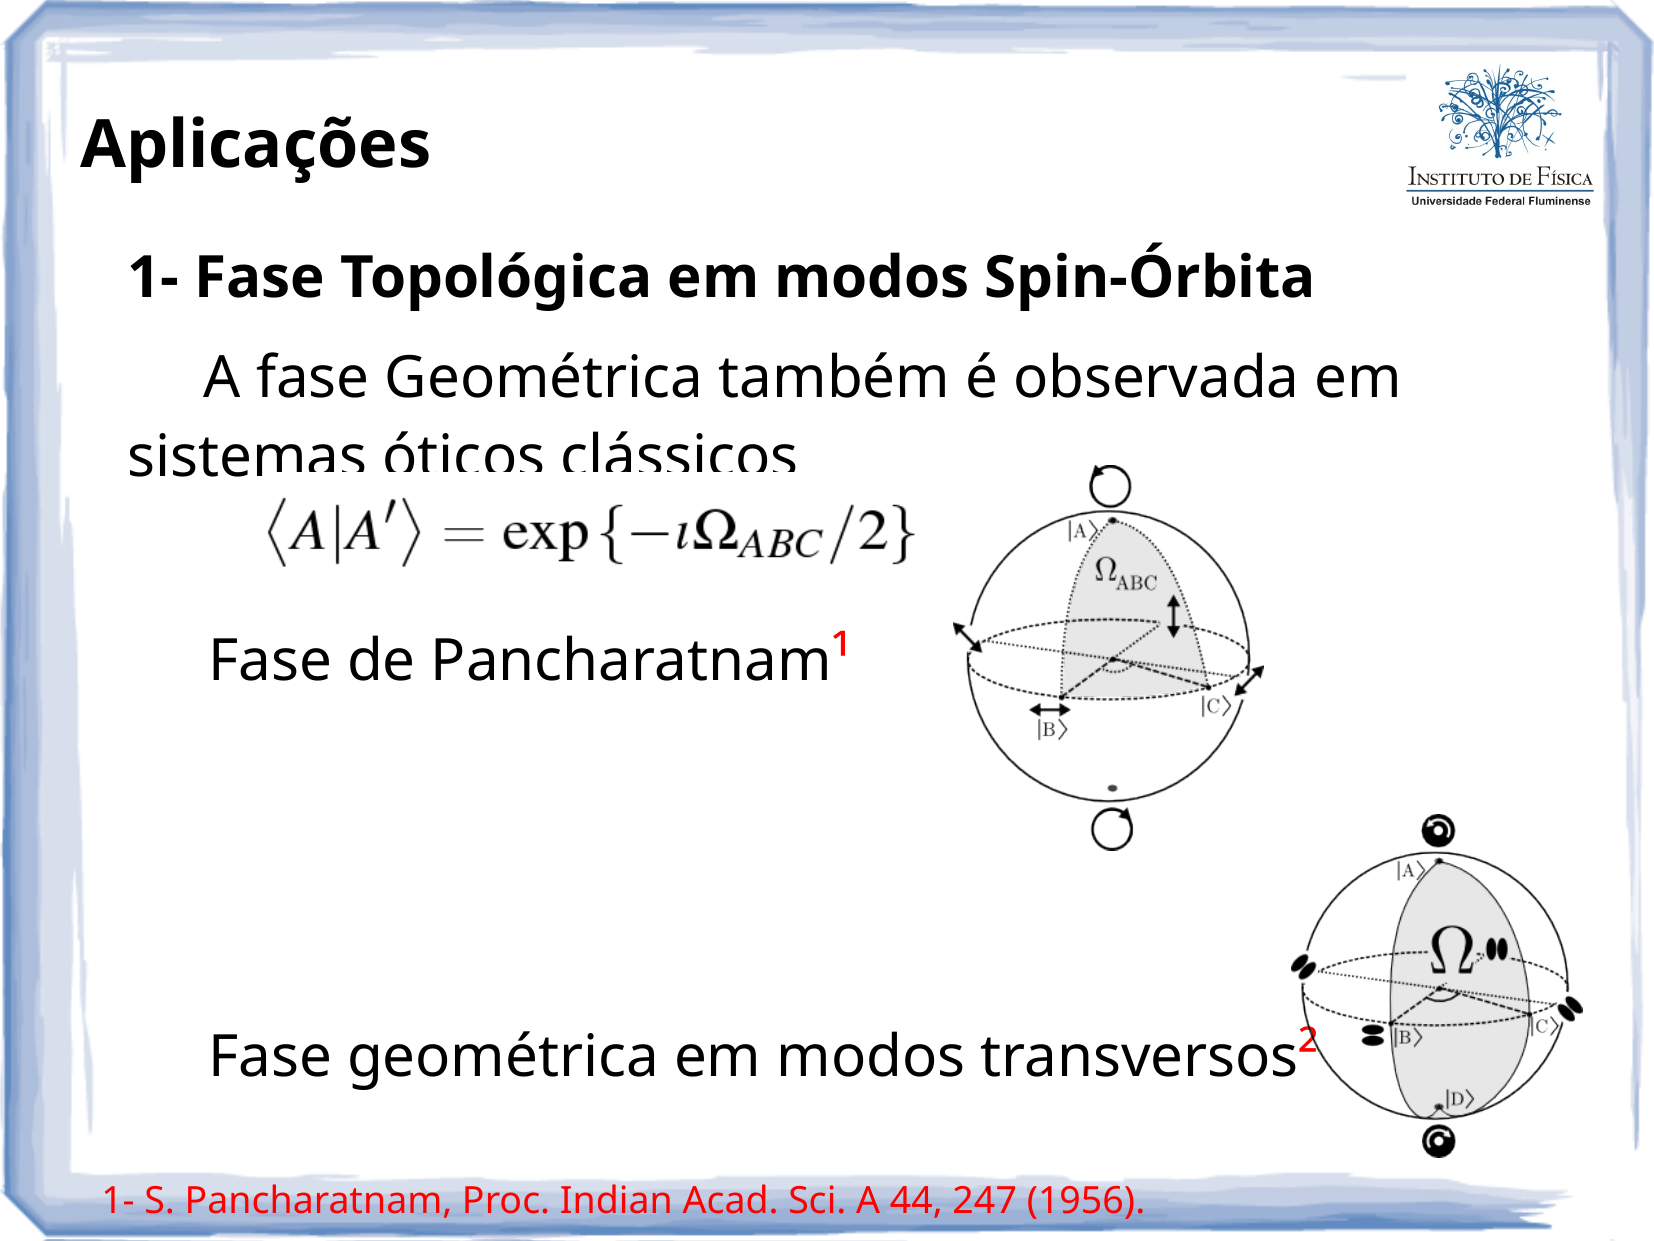

Aplicações
1- Fase Topológica em modos Spin-Órbita
 A fase Geométrica também é observada em sistemas óticos clássicos
 Fase de Pancharatnam¹
 Fase geométrica em modos transversos²
1- S. Pancharatnam, Proc. Indian Acad. Sci. A 44, 247 (1956).
2- Galvez et al, Phys. Rev. Lett. 90. 203901 (2003).